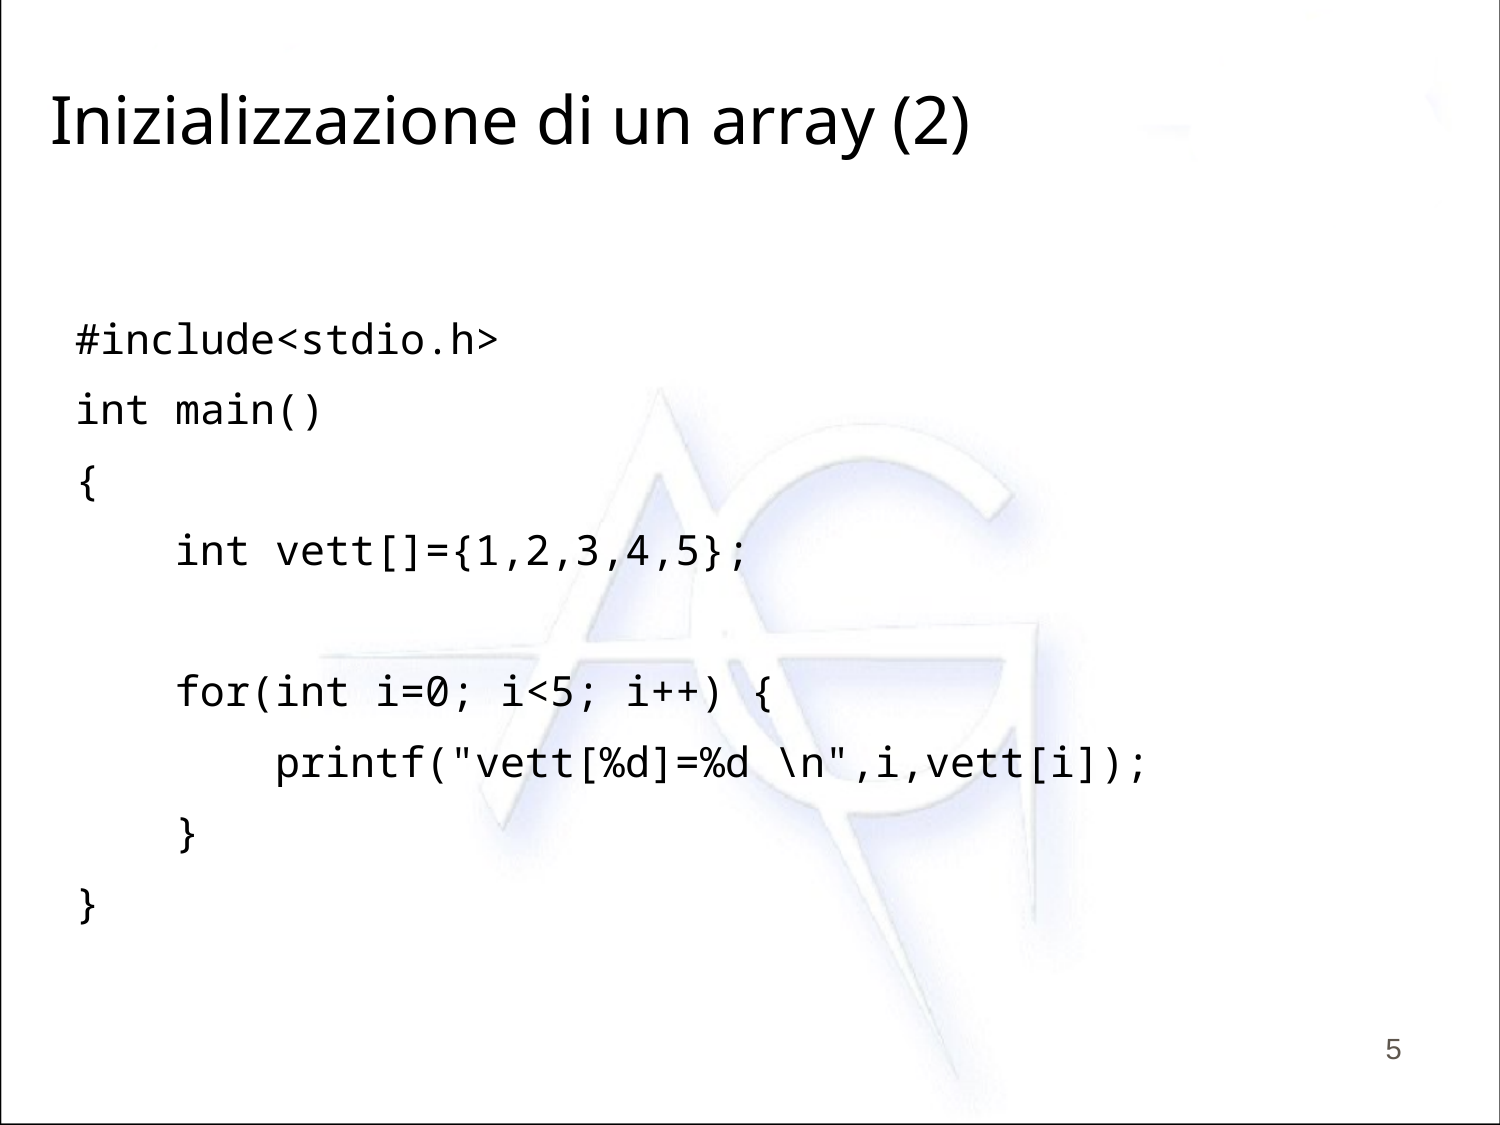

# Inizializzazione di un array (2)
#include<stdio.h>
int main()
{
 int vett[]={1,2,3,4,5};
 for(int i=0; i<5; i++) {
 printf("vett[%d]=%d \n",i,vett[i]);
 }
}
5